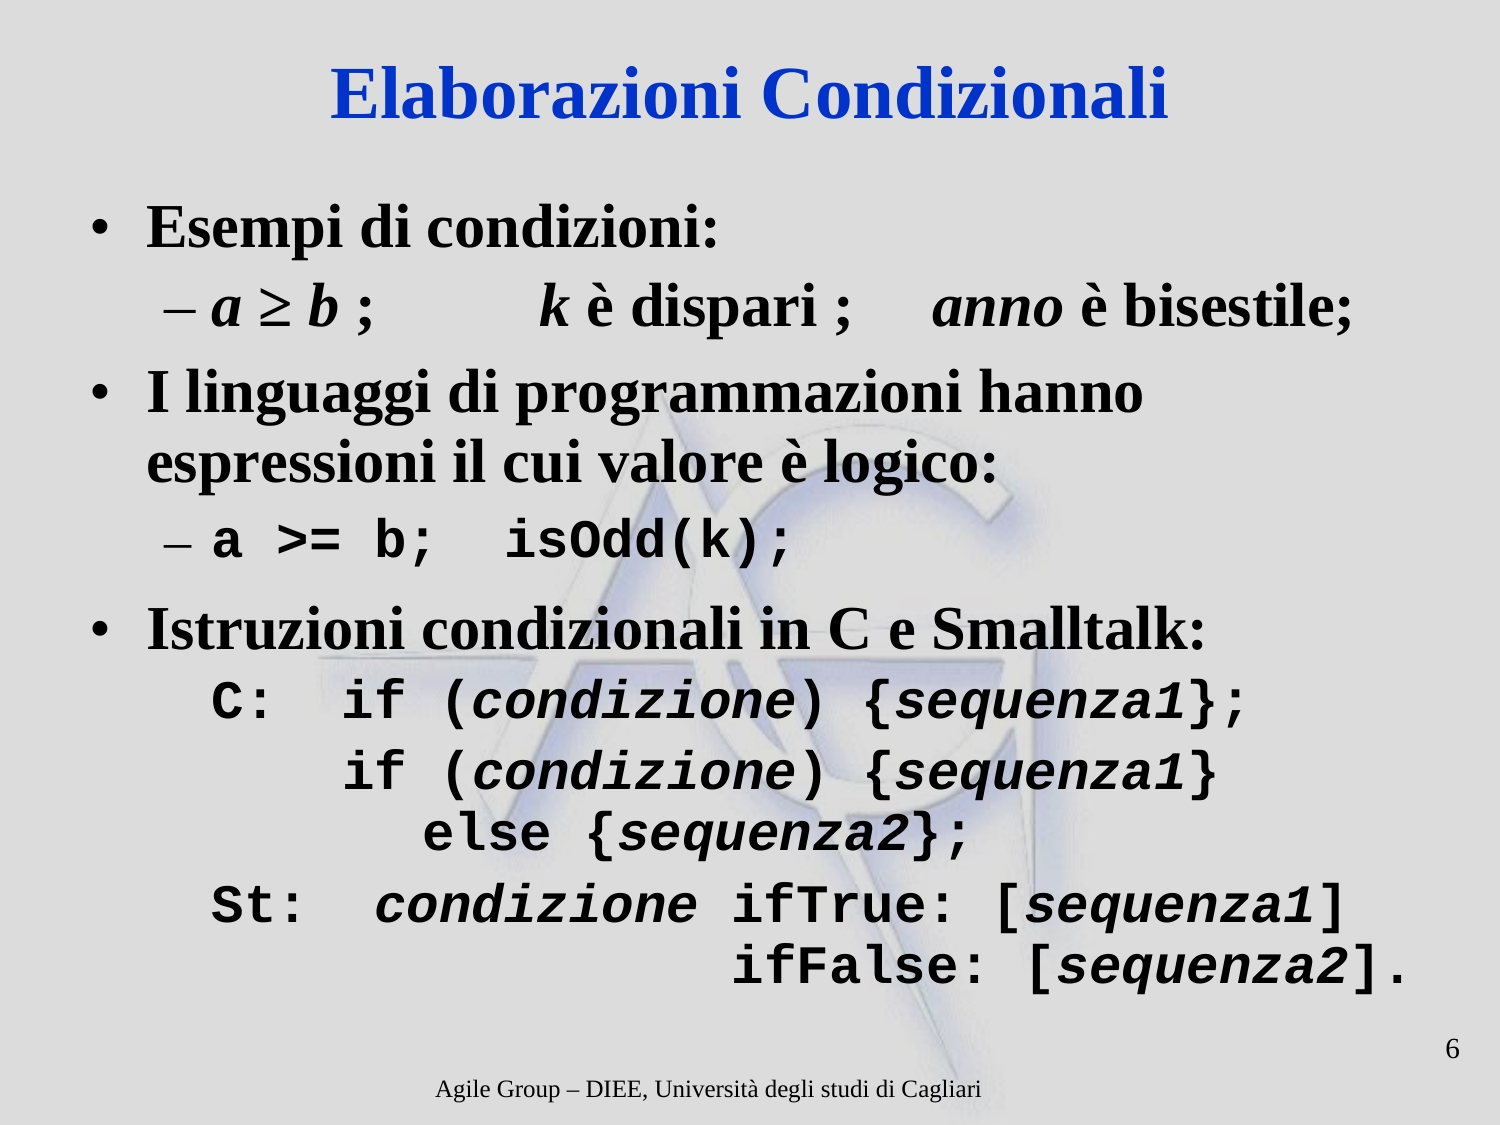

# Elaborazioni Condizionali
Esempi di condizioni:
a ≥ b ;		k è dispari ; anno è bisestile;
I linguaggi di programmazioni hanno espressioni il cui valore è logico:
a >= b; isOdd(k);
Istruzioni condizionali in C e Smalltalk:
C: if (condizione) {sequenza1};
 if (condizione) {sequenza1}
	 else {sequenza2};
St: condizione ifTrue: [sequenza1]
 ifFalse: [sequenza2].
6